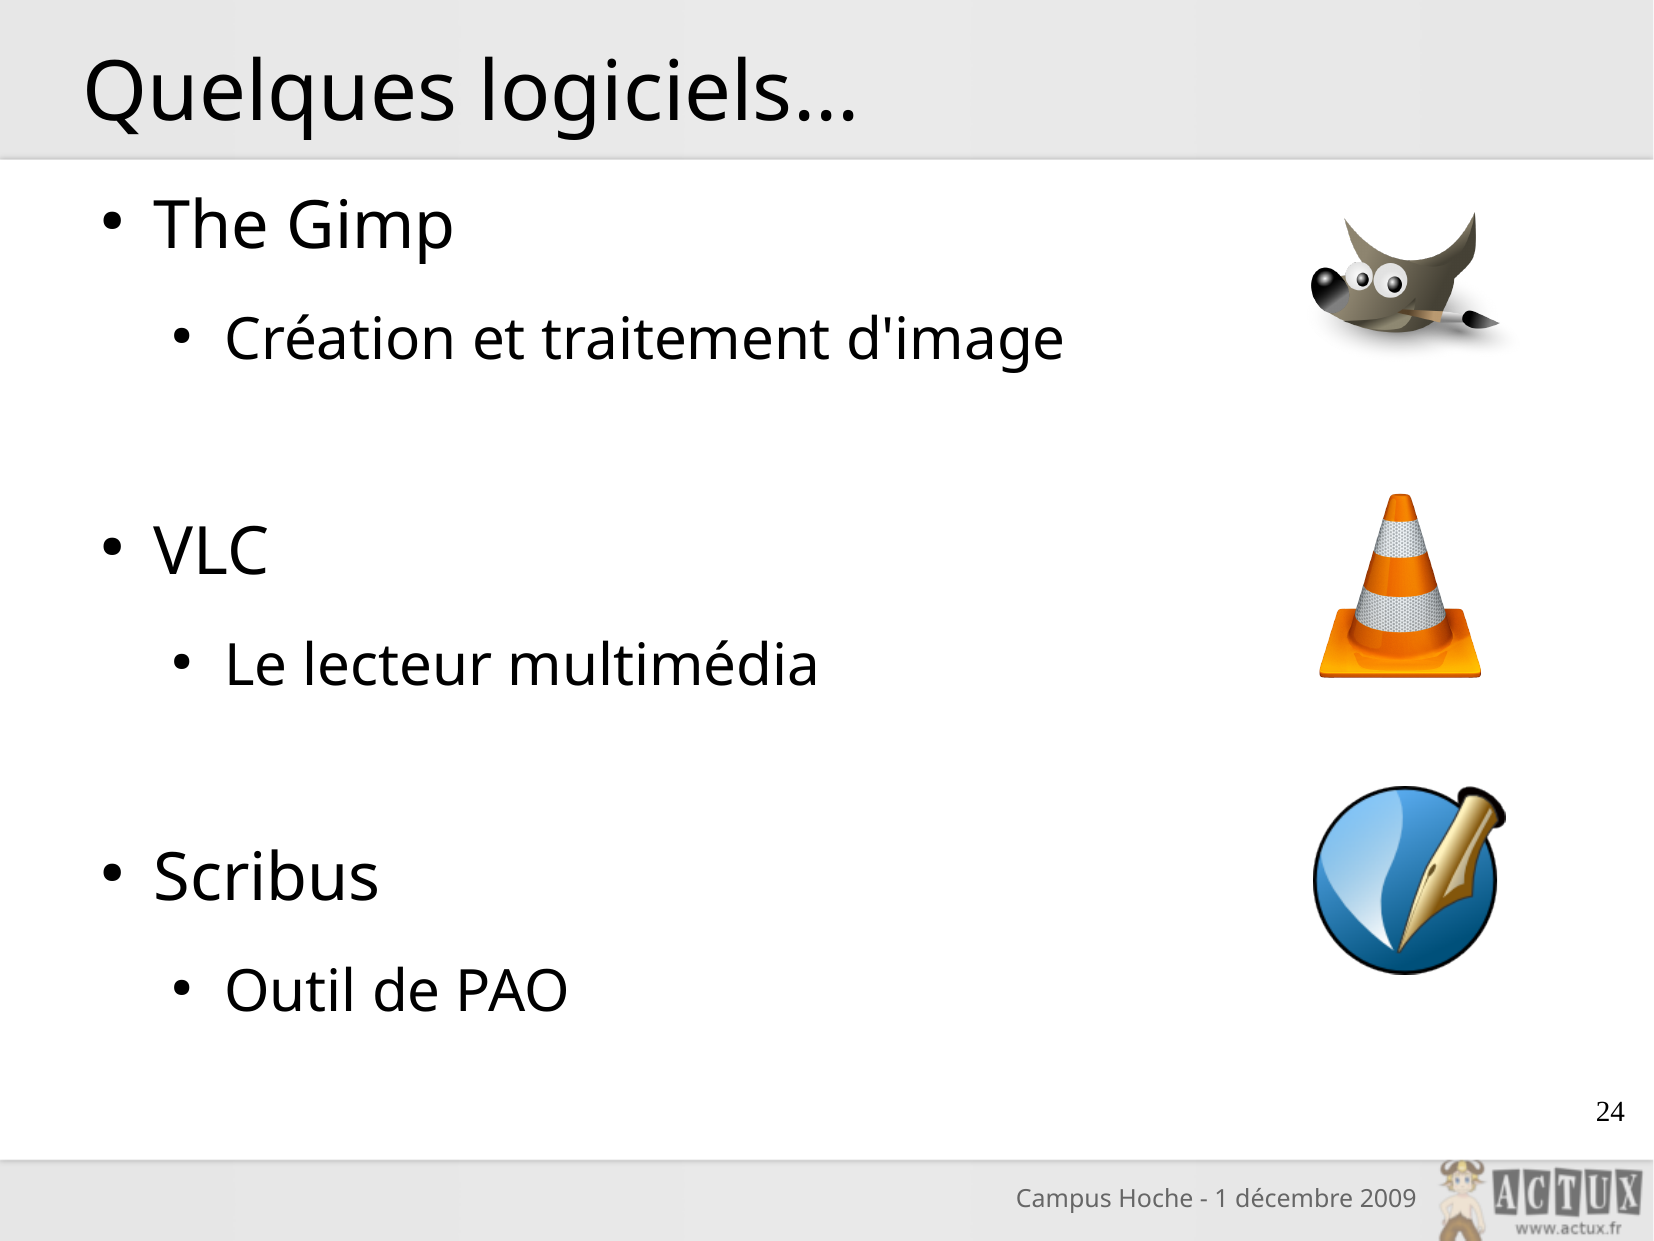

# Quelques logiciels...
The Gimp
Création et traitement d'image
VLC
Le lecteur multimédia
Scribus
Outil de PAO
24
Campus Hoche - 1 décembre 2009